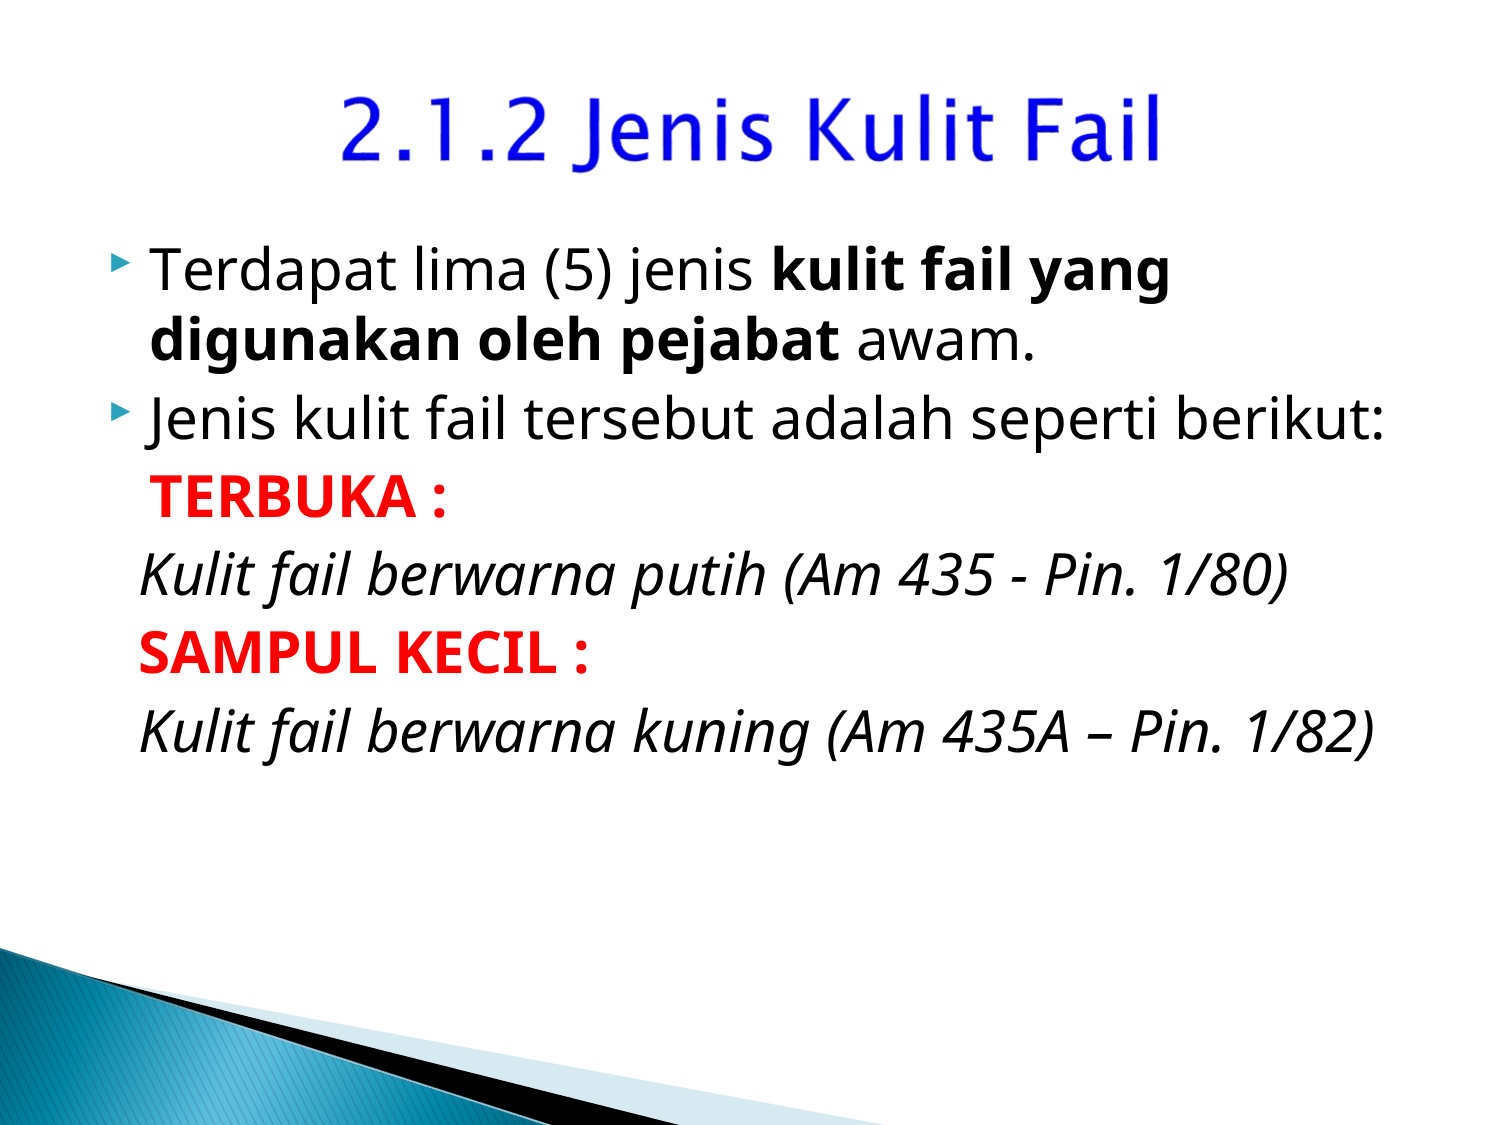

# Terdapat lima (5) jenis kulit fail yang digunakan oleh pejabat awam.
Jenis kulit fail tersebut adalah seperti berikut:
	TERBUKA :
 Kulit fail berwarna putih (Am 435 - Pin. 1/80)
 SAMPUL KECIL :
 Kulit fail berwarna kuning (Am 435A – Pin. 1/82)